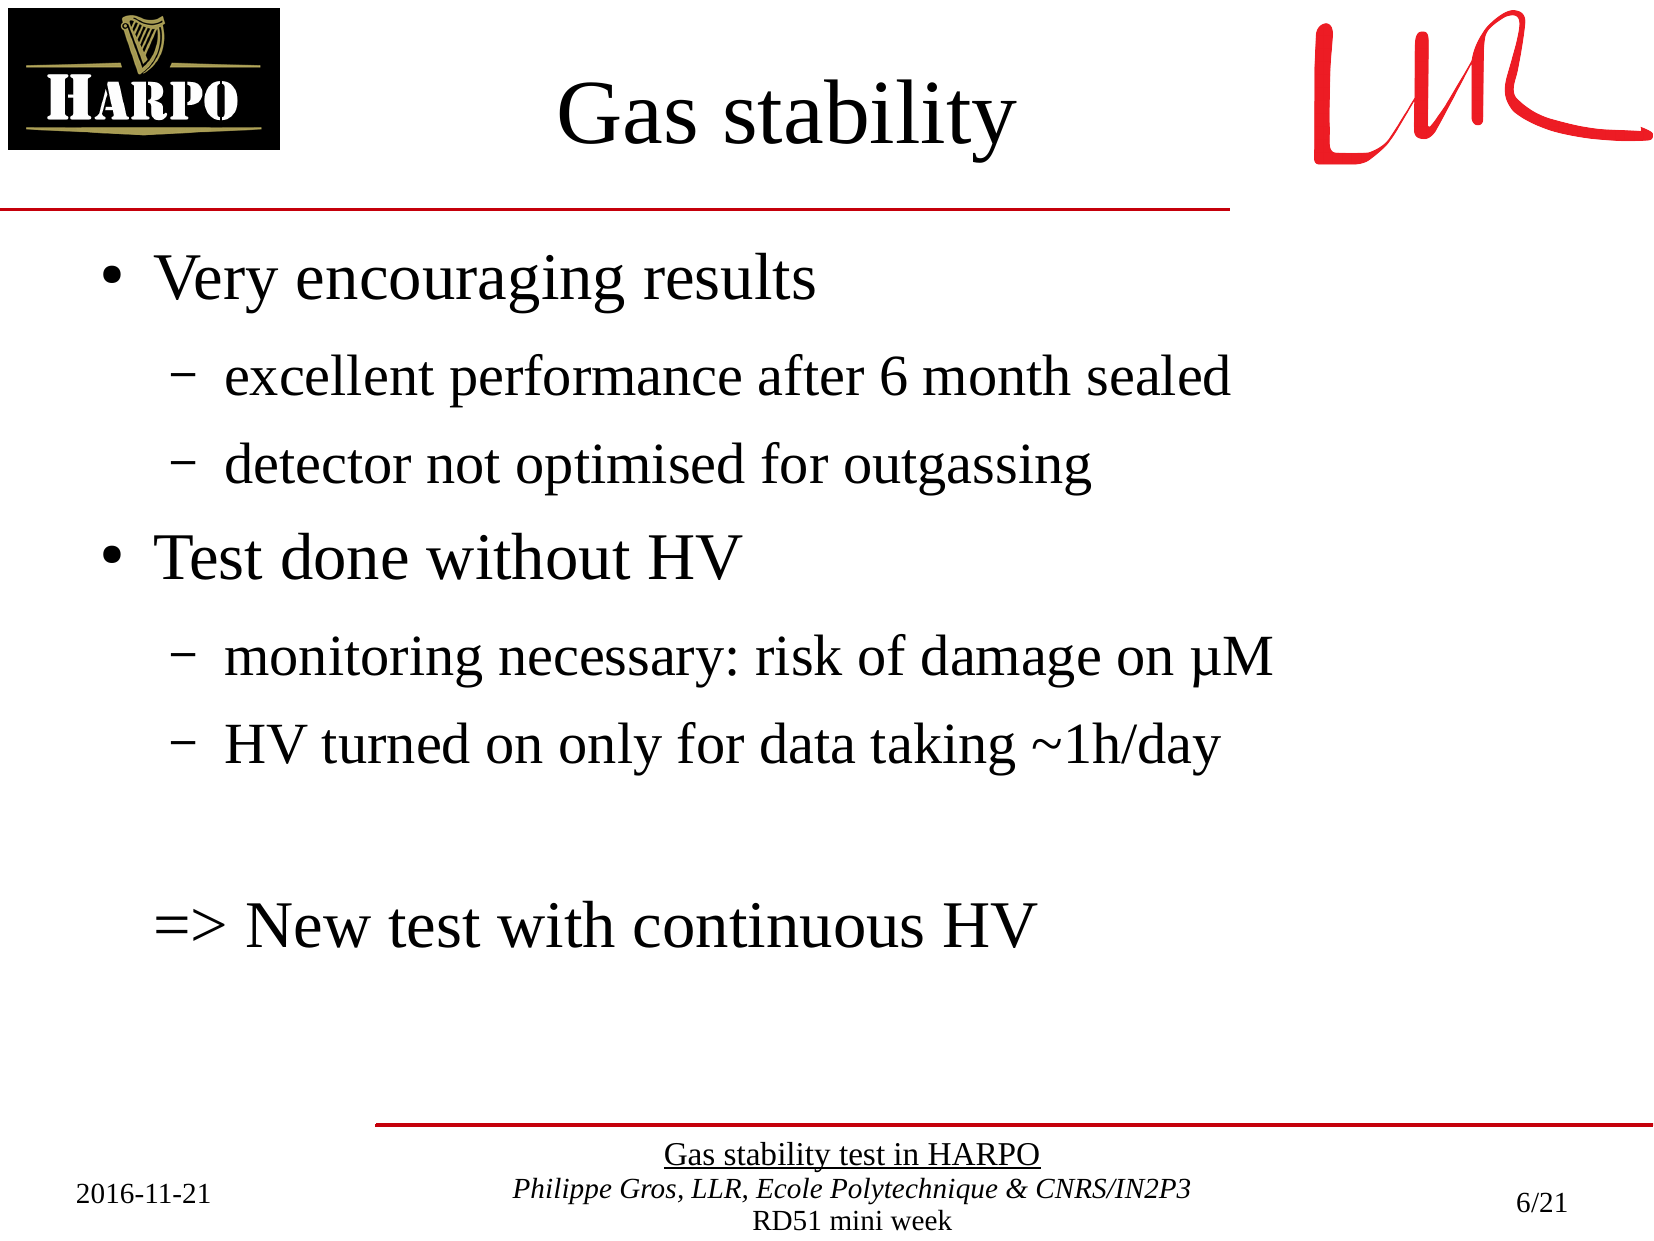

# Gas stability
Very encouraging results
excellent performance after 6 month sealed
detector not optimised for outgassing
Test done without HV
monitoring necessary: risk of damage on µM
HV turned on only for data taking ~1h/day
=> New test with continuous HV
2016-11-21
6